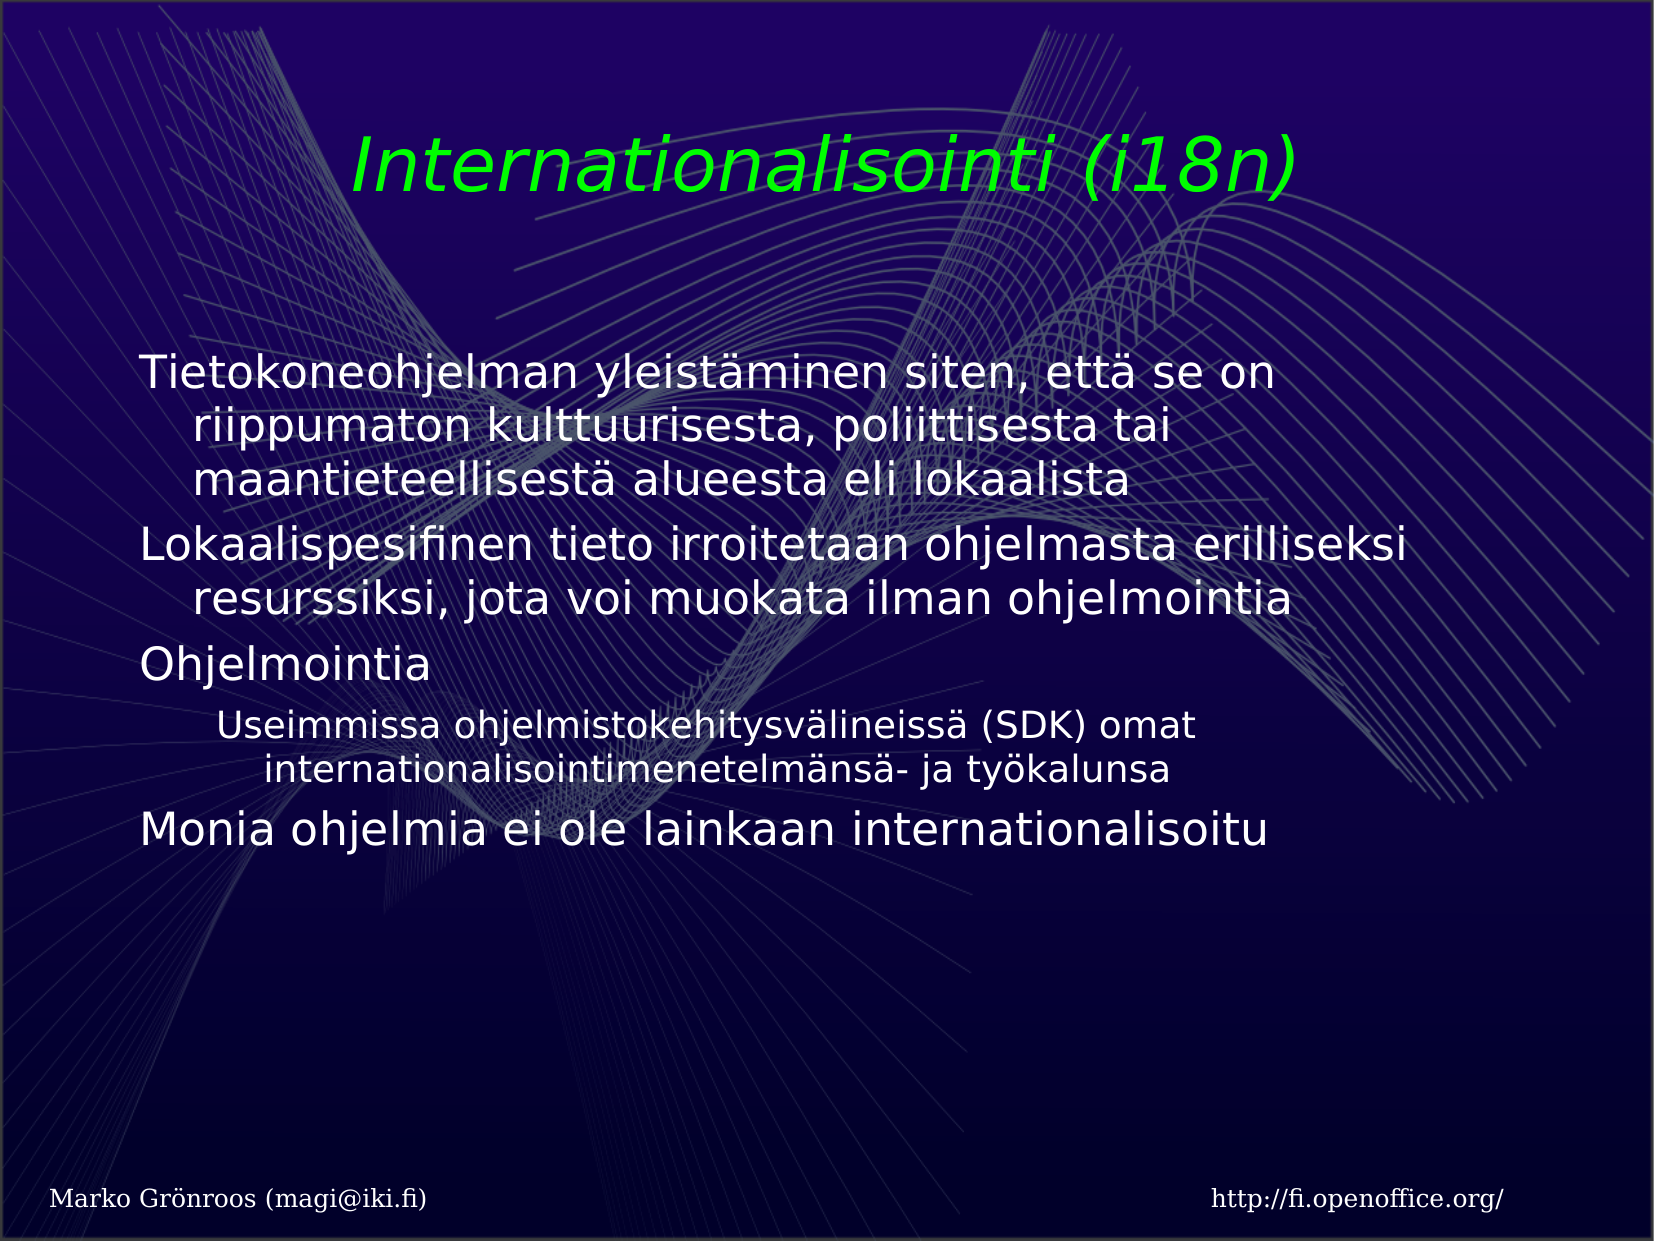

# Internationalisointi (i18n)
Tietokoneohjelman yleistäminen siten, että se on riippumaton kulttuurisesta, poliittisesta tai maantieteellisestä alueesta eli lokaalista
Lokaalispesifinen tieto irroitetaan ohjelmasta erilliseksi resurssiksi, jota voi muokata ilman ohjelmointia
Ohjelmointia
Useimmissa ohjelmistokehitysvälineissä (SDK) omat internationalisointimenetelmänsä- ja työkalunsa
Monia ohjelmia ei ole lainkaan internationalisoitu